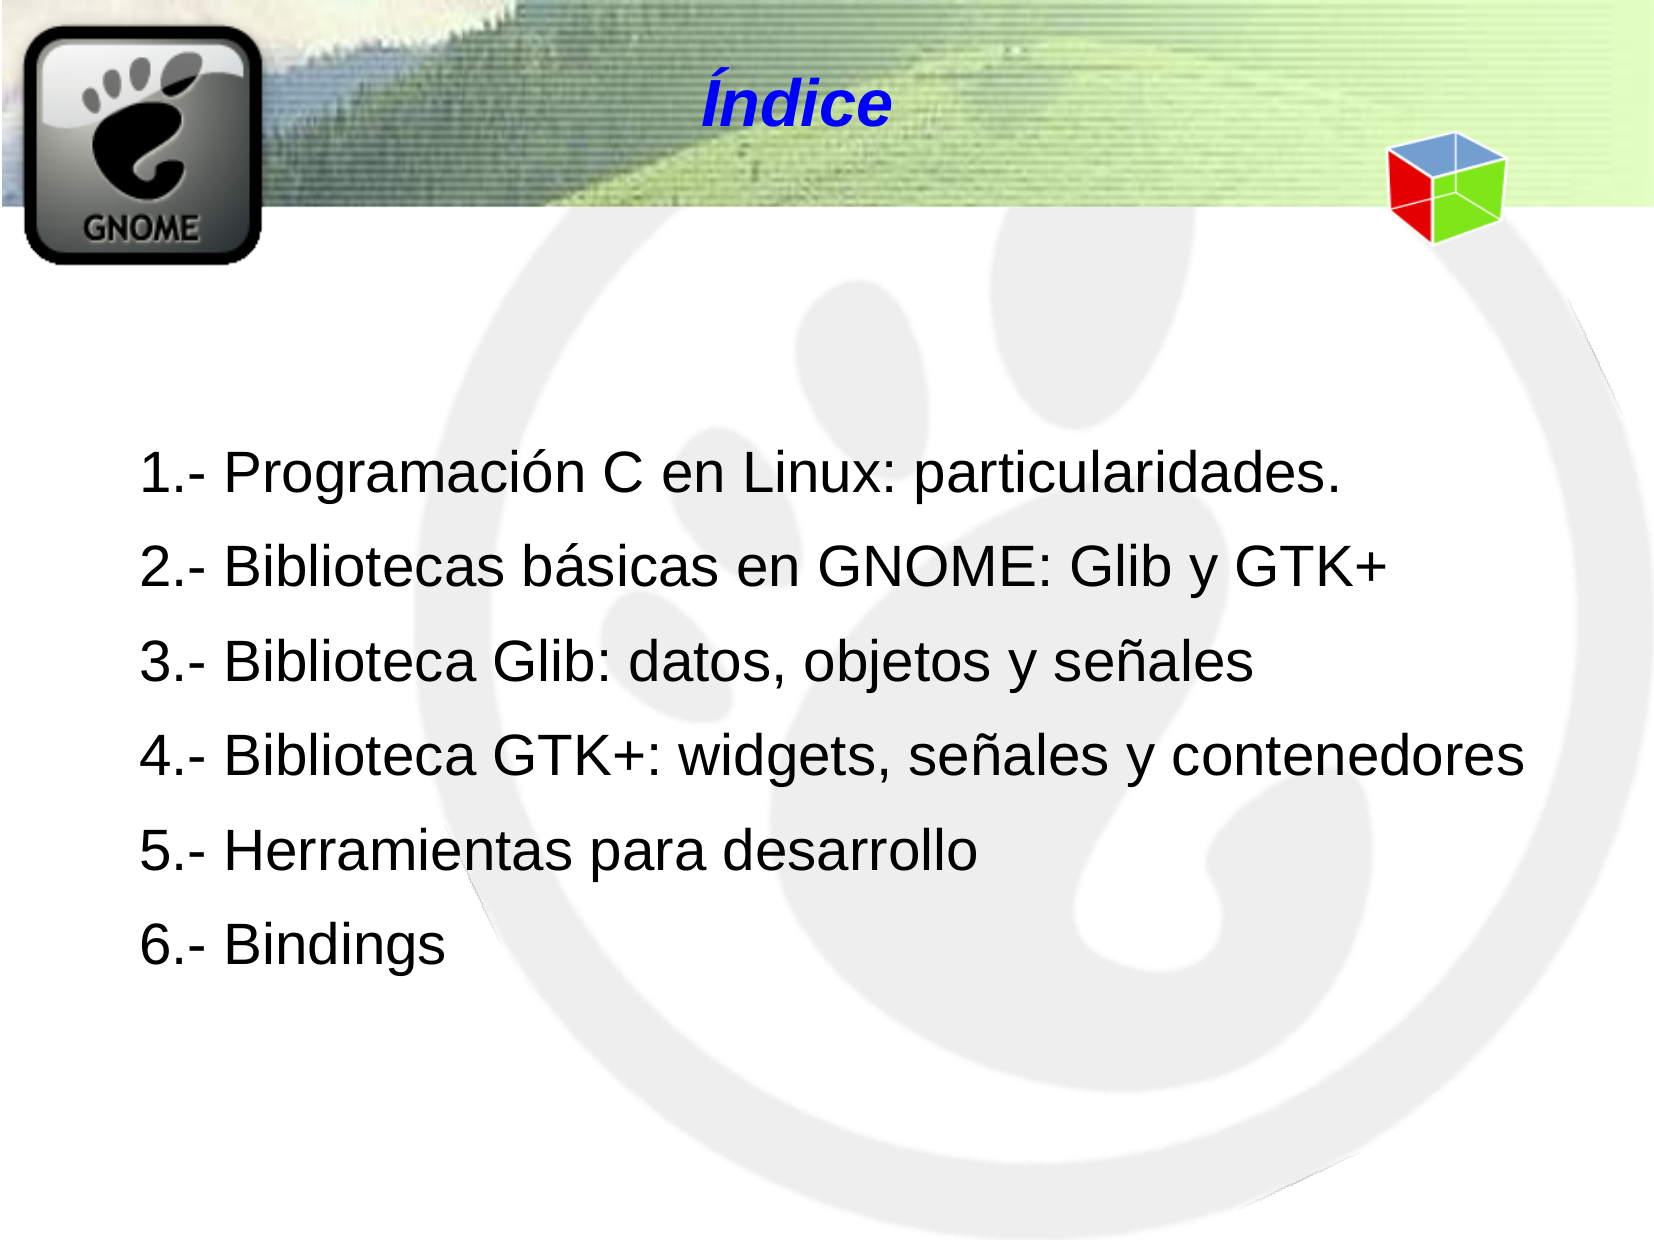

# Índice
1.- Programación C en Linux: particularidades.
2.- Bibliotecas básicas en GNOME: Glib y GTK+
3.- Biblioteca Glib: datos, objetos y señales
4.- Biblioteca GTK+: widgets, señales y contenedores
5.- Herramientas para desarrollo
6.- Bindings